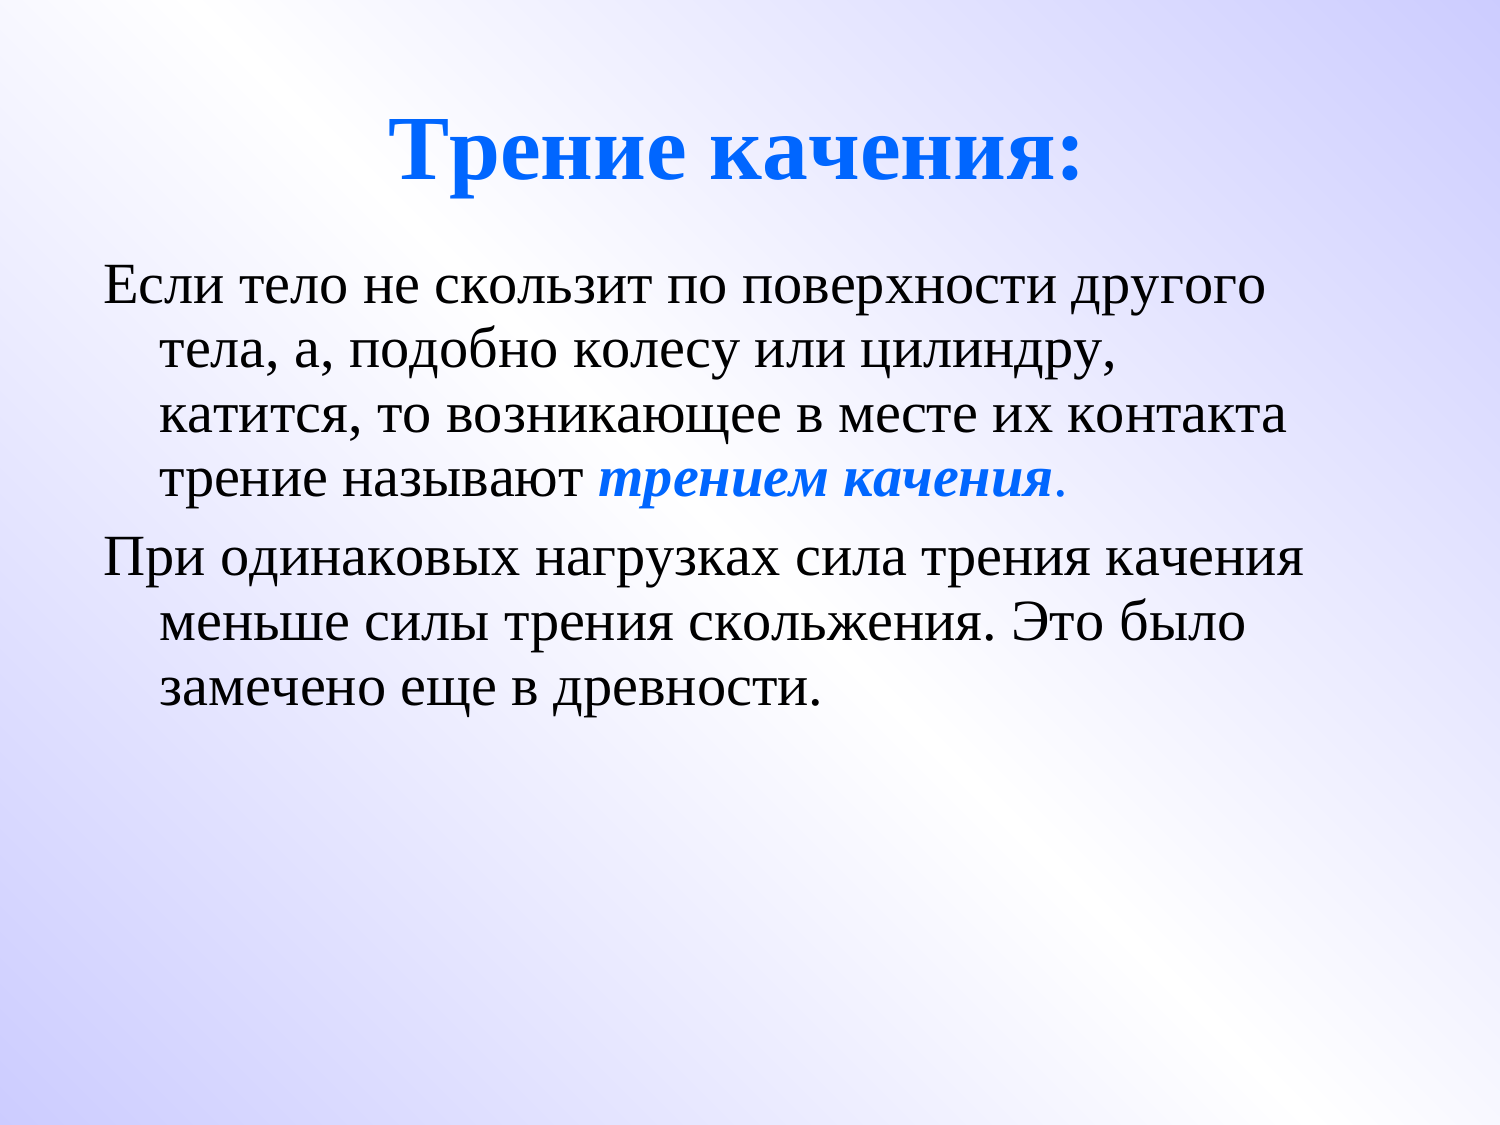

# Трение качения:
Если тело не скользит по поверхности другого тела, а, подобно колесу или цилиндру, катится, то возникающее в месте их контакта трение называют трением качения.
При одинаковых нагрузках сила трения качения меньше силы трения скольжения. Это было замечено еще в древности.